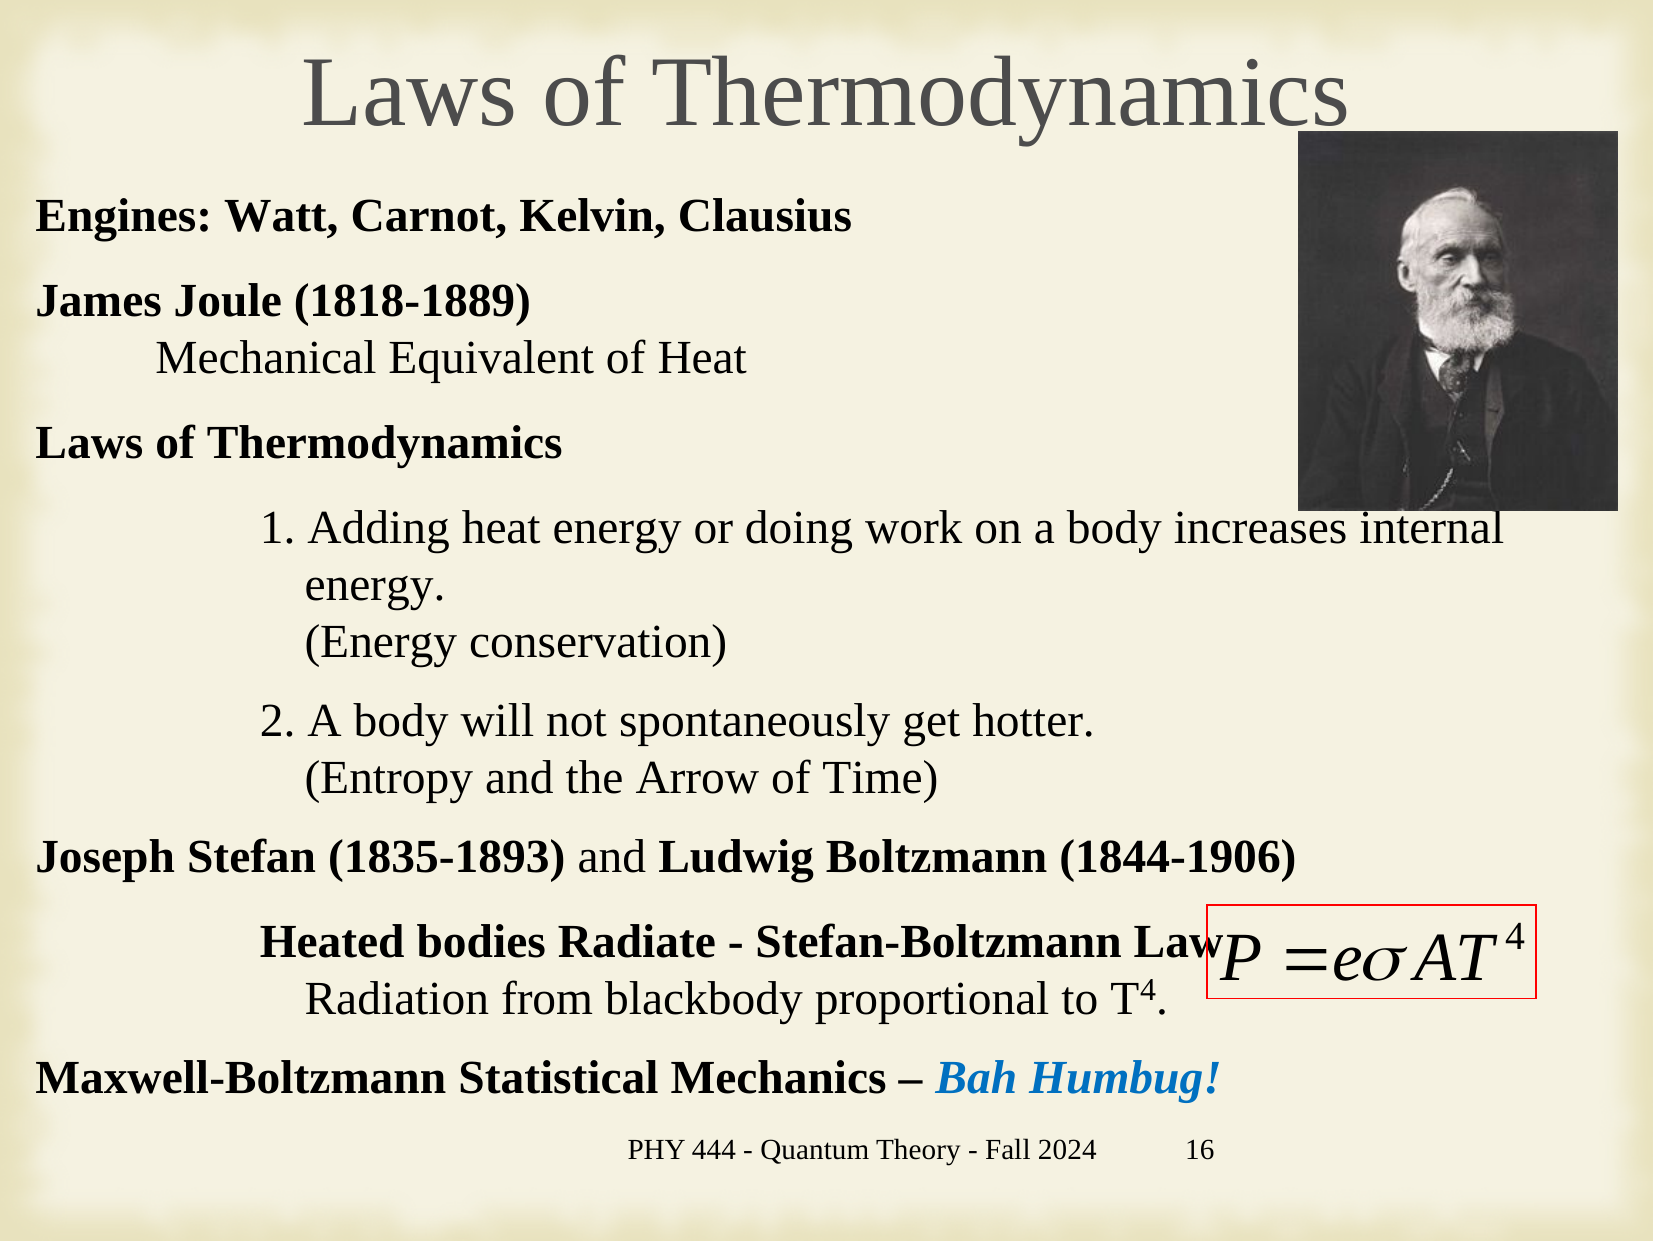

# Laws of Thermodynamics
Engines: Watt, Carnot, Kelvin, Clausius
James Joule (1818-1889)
 Mechanical Equivalent of Heat
Laws of Thermodynamics
1. Adding heat energy or doing work on a body increases internal energy.
(Energy conservation)
2. A body will not spontaneously get hotter.
(Entropy and the Arrow of Time)
Joseph Stefan (1835-1893) and Ludwig Boltzmann (1844-1906)
Heated bodies Radiate - Stefan-Boltzmann Law
Radiation from blackbody proportional to T4.
Maxwell-Boltzmann Statistical Mechanics – Bah Humbug!
PHY 444 - Quantum Theory - Fall 2024